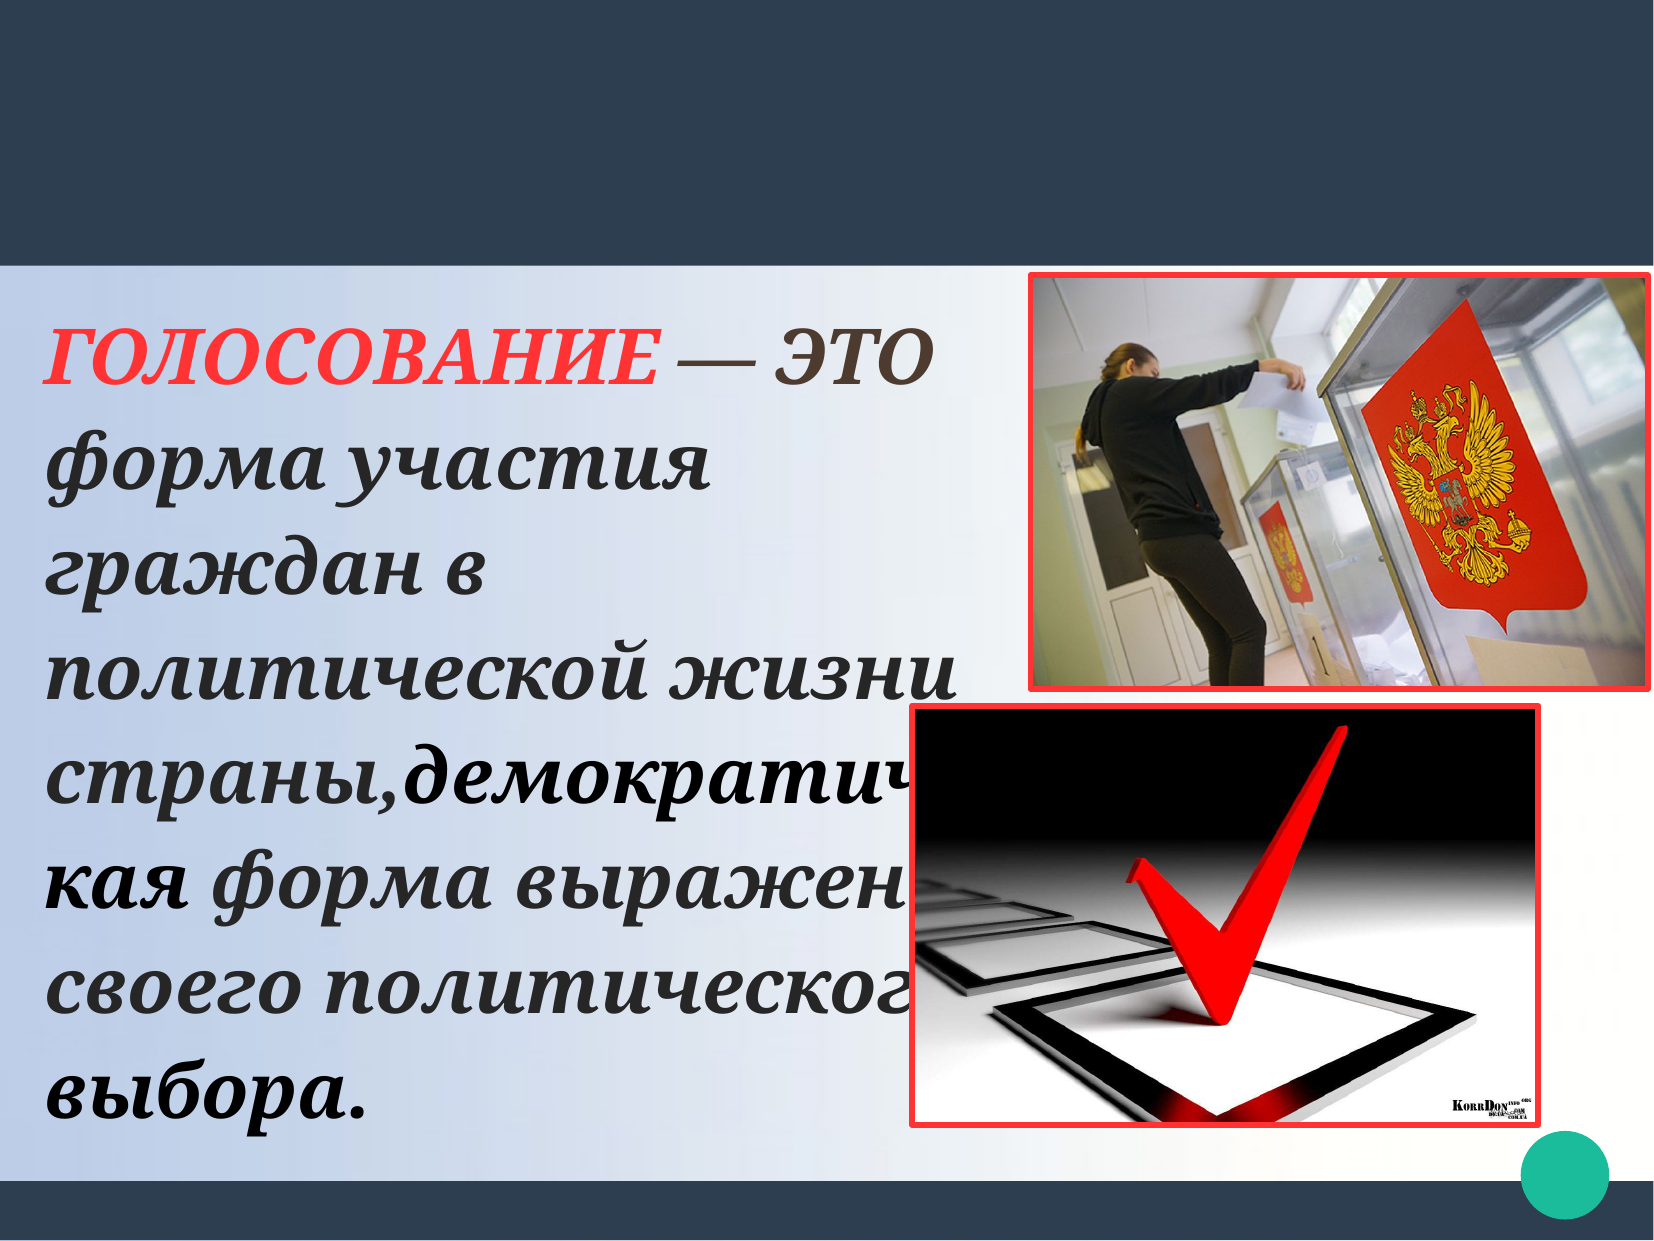

Голосование — ЭТО форма участия граждан в политической жизни страны,демократическая форма выражения своего политического выбора.